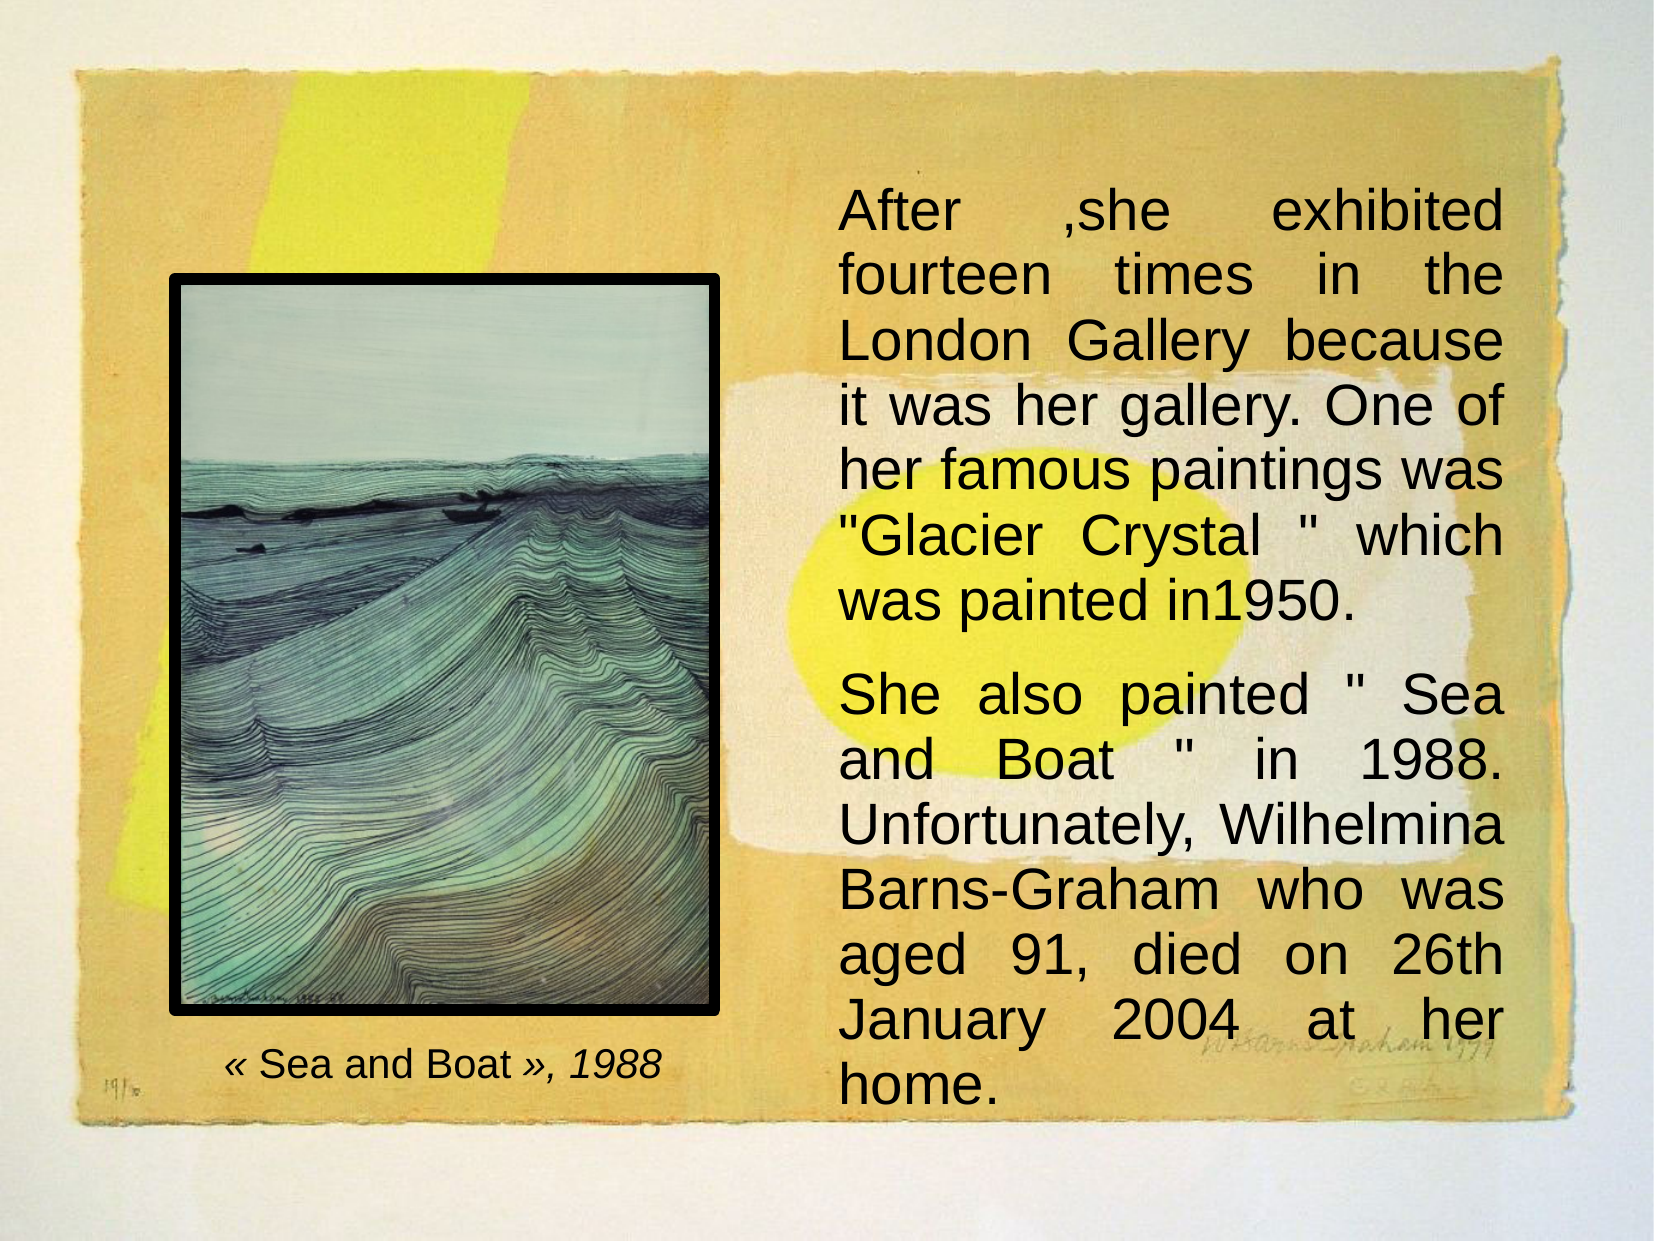

# After ,she exhibited fourteen times in the London Gallery because it was her gallery. One of her famous paintings was "Glacier Crystal " which was painted in1950.
She also painted " Sea and Boat " in 1988. Unfortunately, Wilhelmina Barns-Graham who was aged 91, died on 26th January 2004 at her home.
« Sea and Boat », 1988